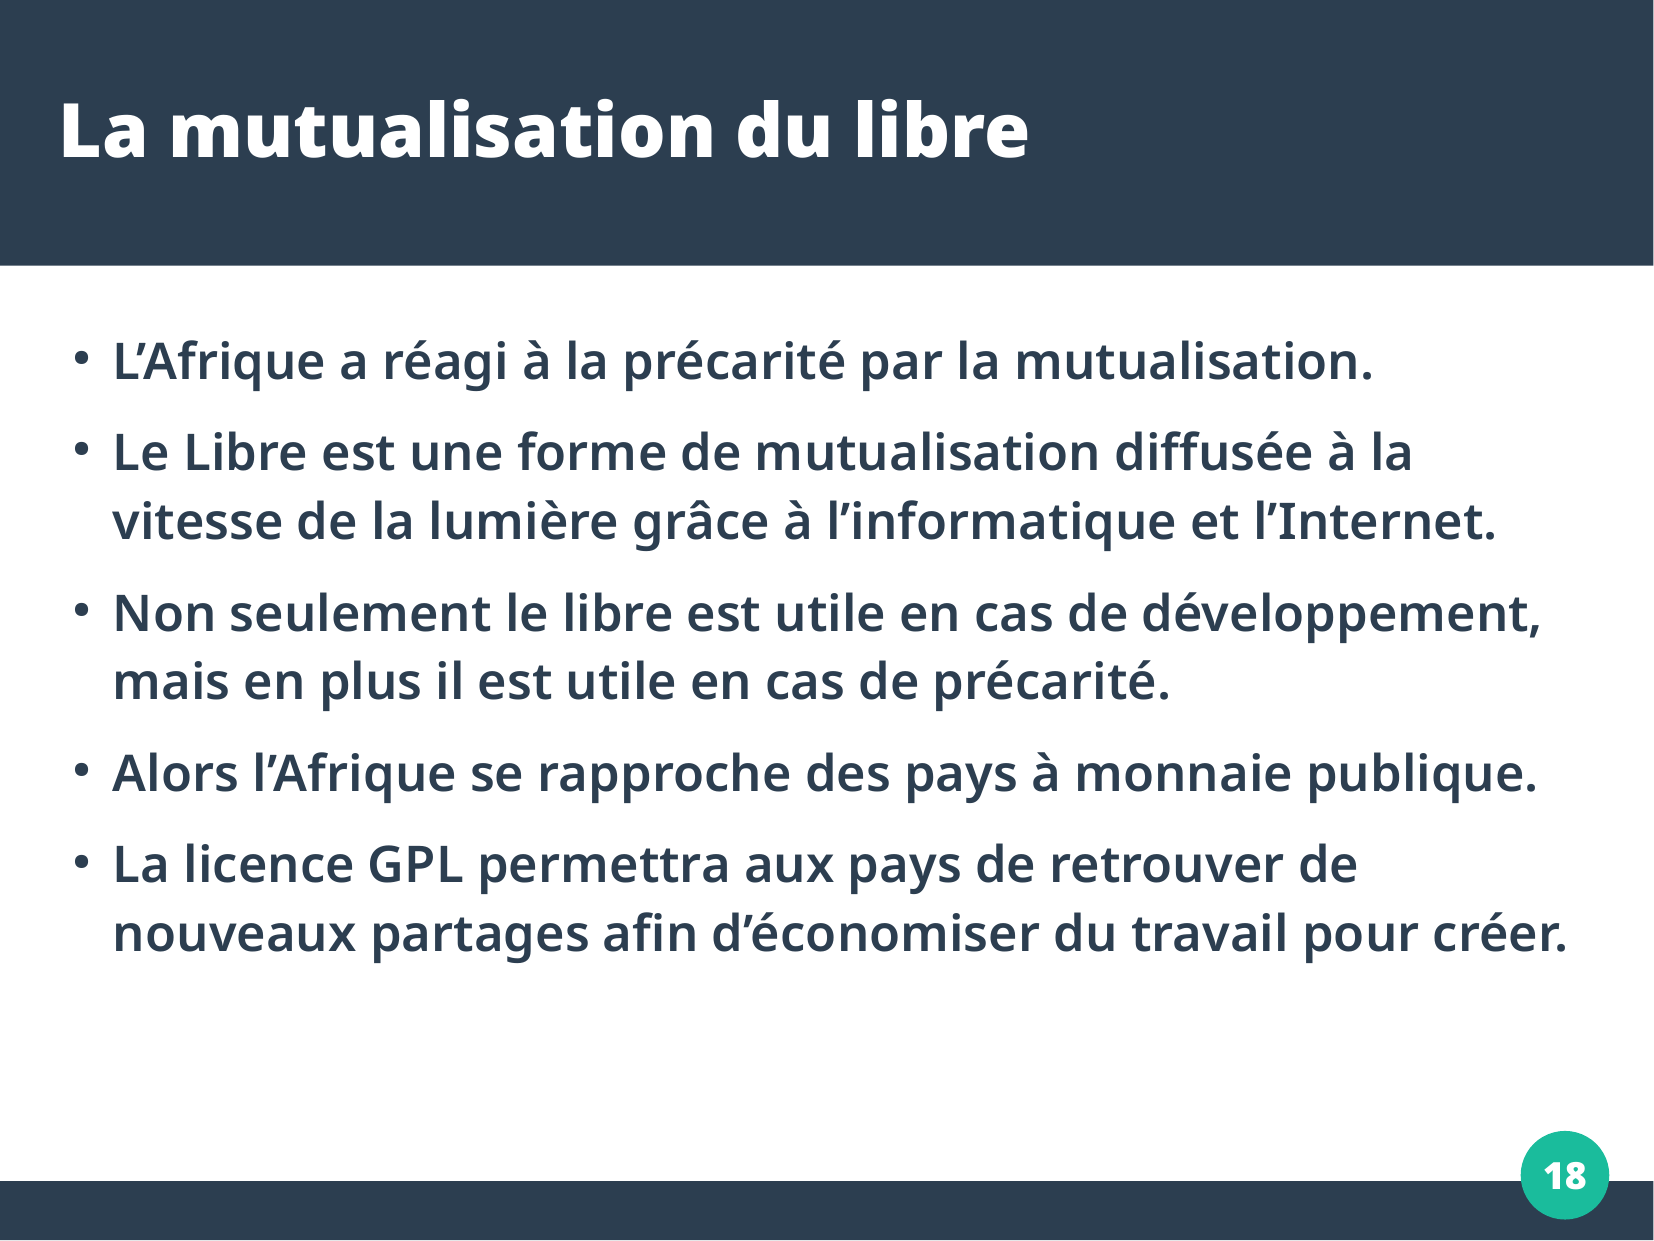

# La mutualisation du libre
L’Afrique a réagi à la précarité par la mutualisation.
Le Libre est une forme de mutualisation diffusée à la vitesse de la lumière grâce à l’informatique et l’Internet.
Non seulement le libre est utile en cas de développement, mais en plus il est utile en cas de précarité.
Alors l’Afrique se rapproche des pays à monnaie publique.
La licence GPL permettra aux pays de retrouver de nouveaux partages afin d’économiser du travail pour créer.
18